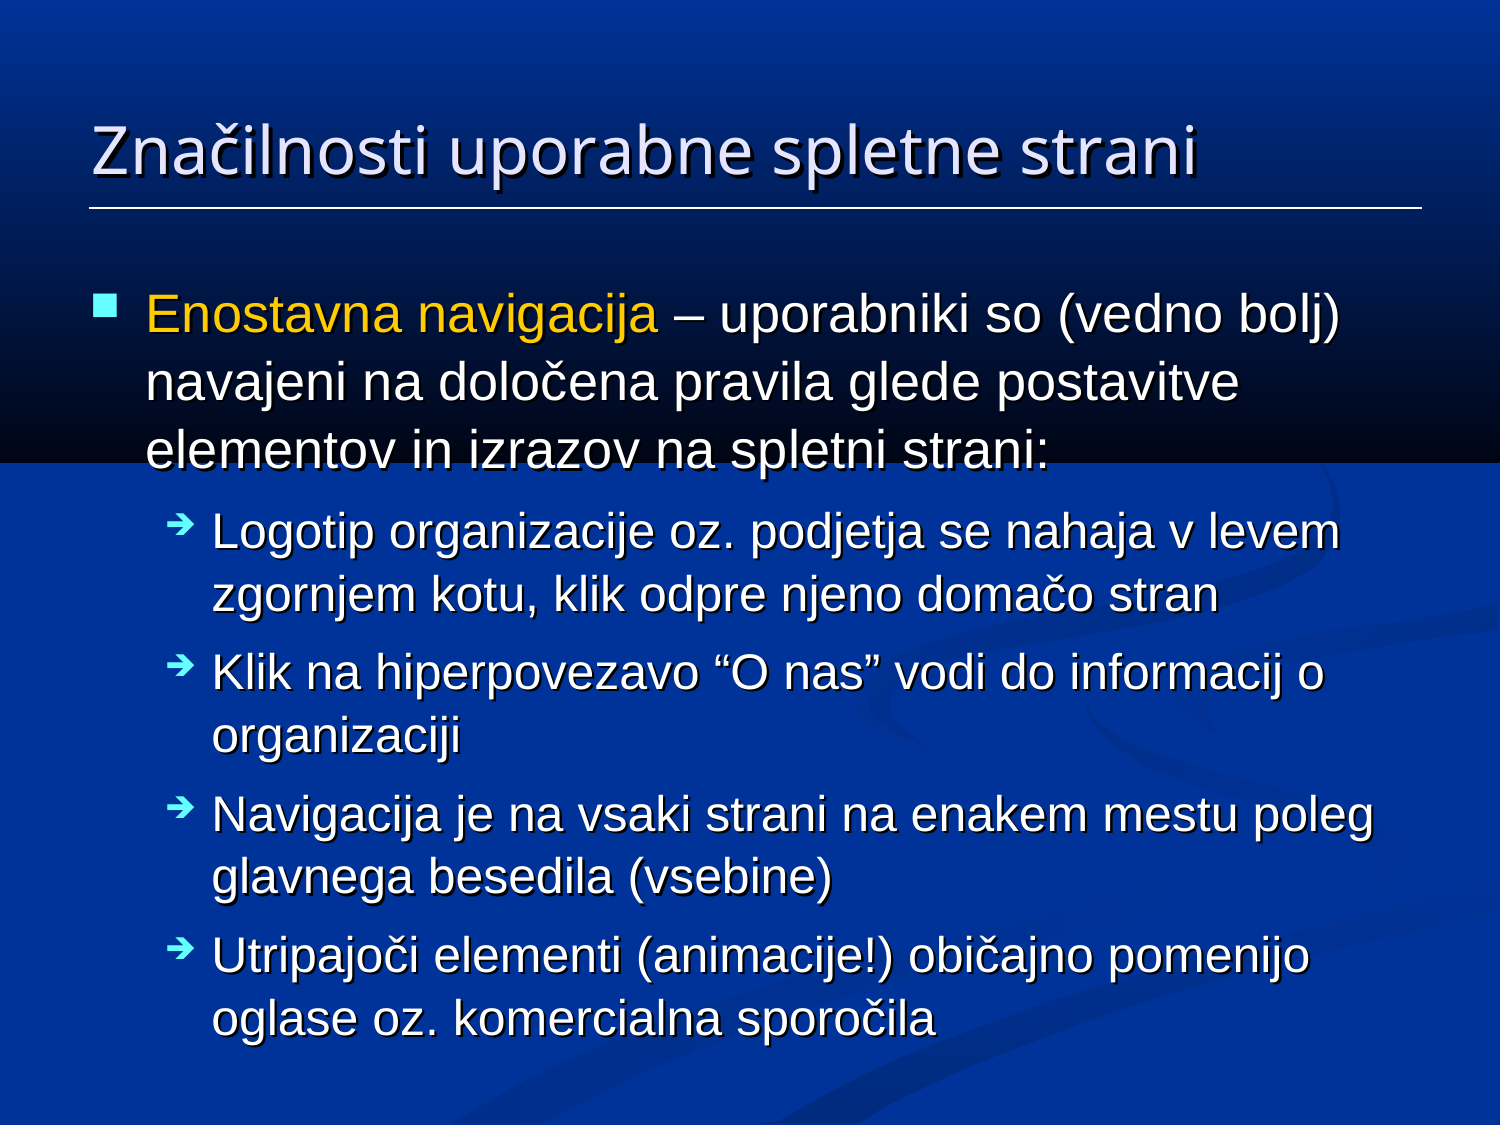

Značilnosti uporabne spletne strani
Enostavna navigacija – uporabniki so (vedno bolj) navajeni na določena pravila glede postavitve elementov in izrazov na spletni strani:
Logotip organizacije oz. podjetja se nahaja v levem zgornjem kotu, klik odpre njeno domačo stran
Klik na hiperpovezavo “O nas” vodi do informacij o organizaciji
Navigacija je na vsaki strani na enakem mestu poleg glavnega besedila (vsebine)
Utripajoči elementi (animacije!) običajno pomenijo oglase oz. komercialna sporočila